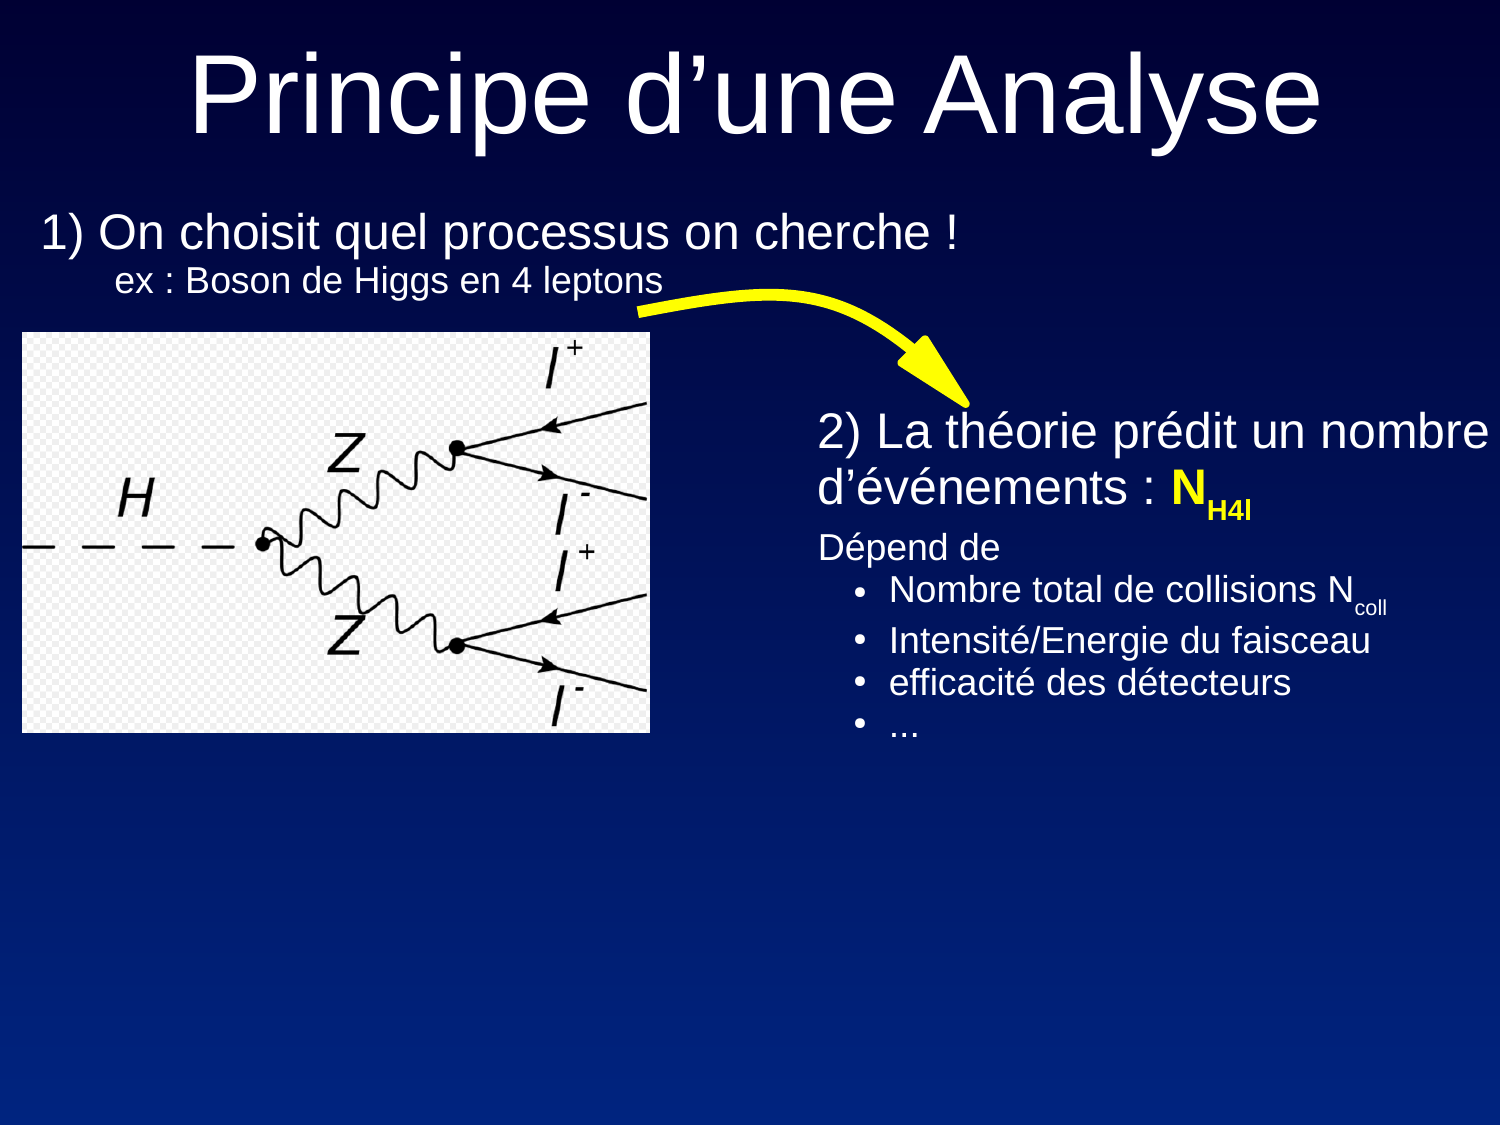

# Principe d’une Analyse
1) On choisit quel processus on cherche !
	ex : Boson de Higgs en 4 leptons
2) La théorie prédit un nombre
d’événements : NH4l
Dépend de
Nombre total de collisions Ncoll
Intensité/Energie du faisceau
efficacité des détecteurs
...